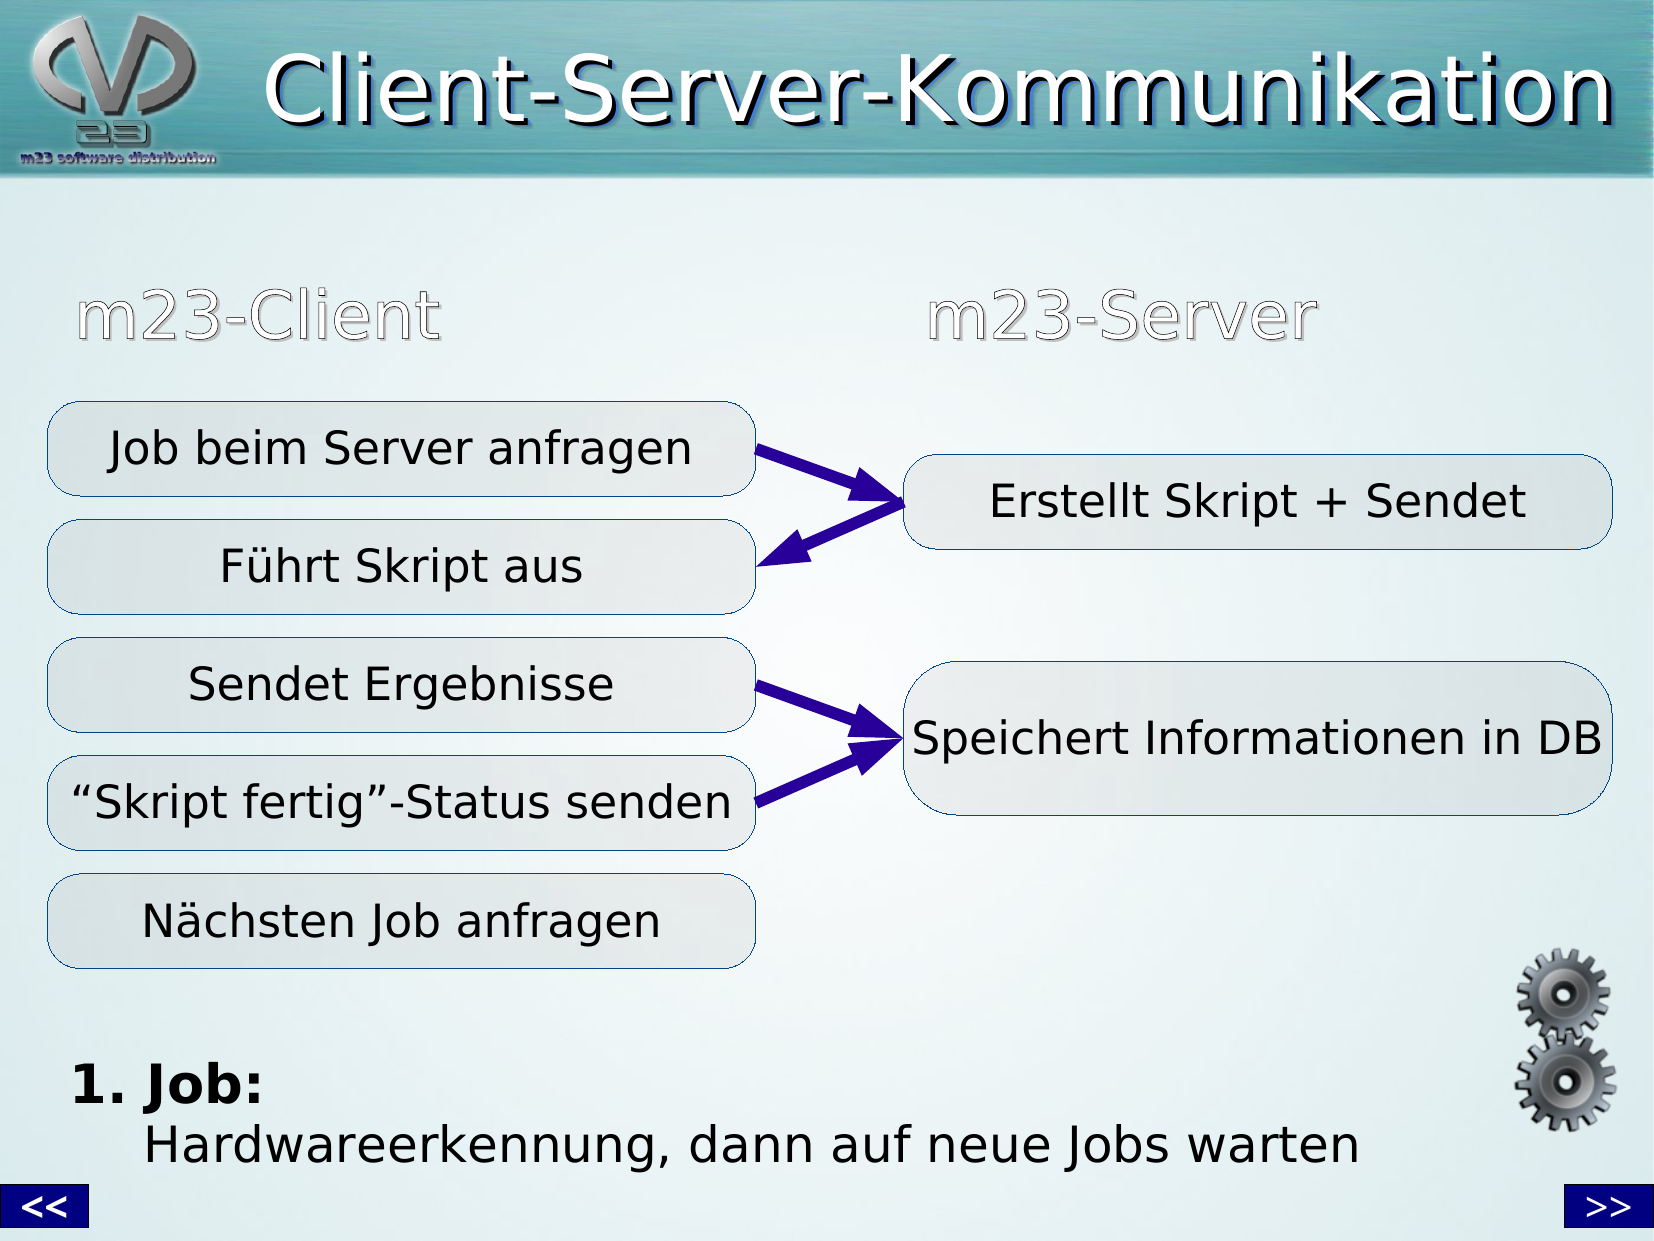

# Client-Server-Kommunikation
m23-Client
m23-Server
Job beim Server anfragen
Erstellt Skript + Sendet
Führt Skript aus
Sendet Ergebnisse
Speichert Informationen in DB
“Skript fertig”-Status senden
Nächsten Job anfragen
1. Job:
	Hardwareerkennung, dann auf neue Jobs warten